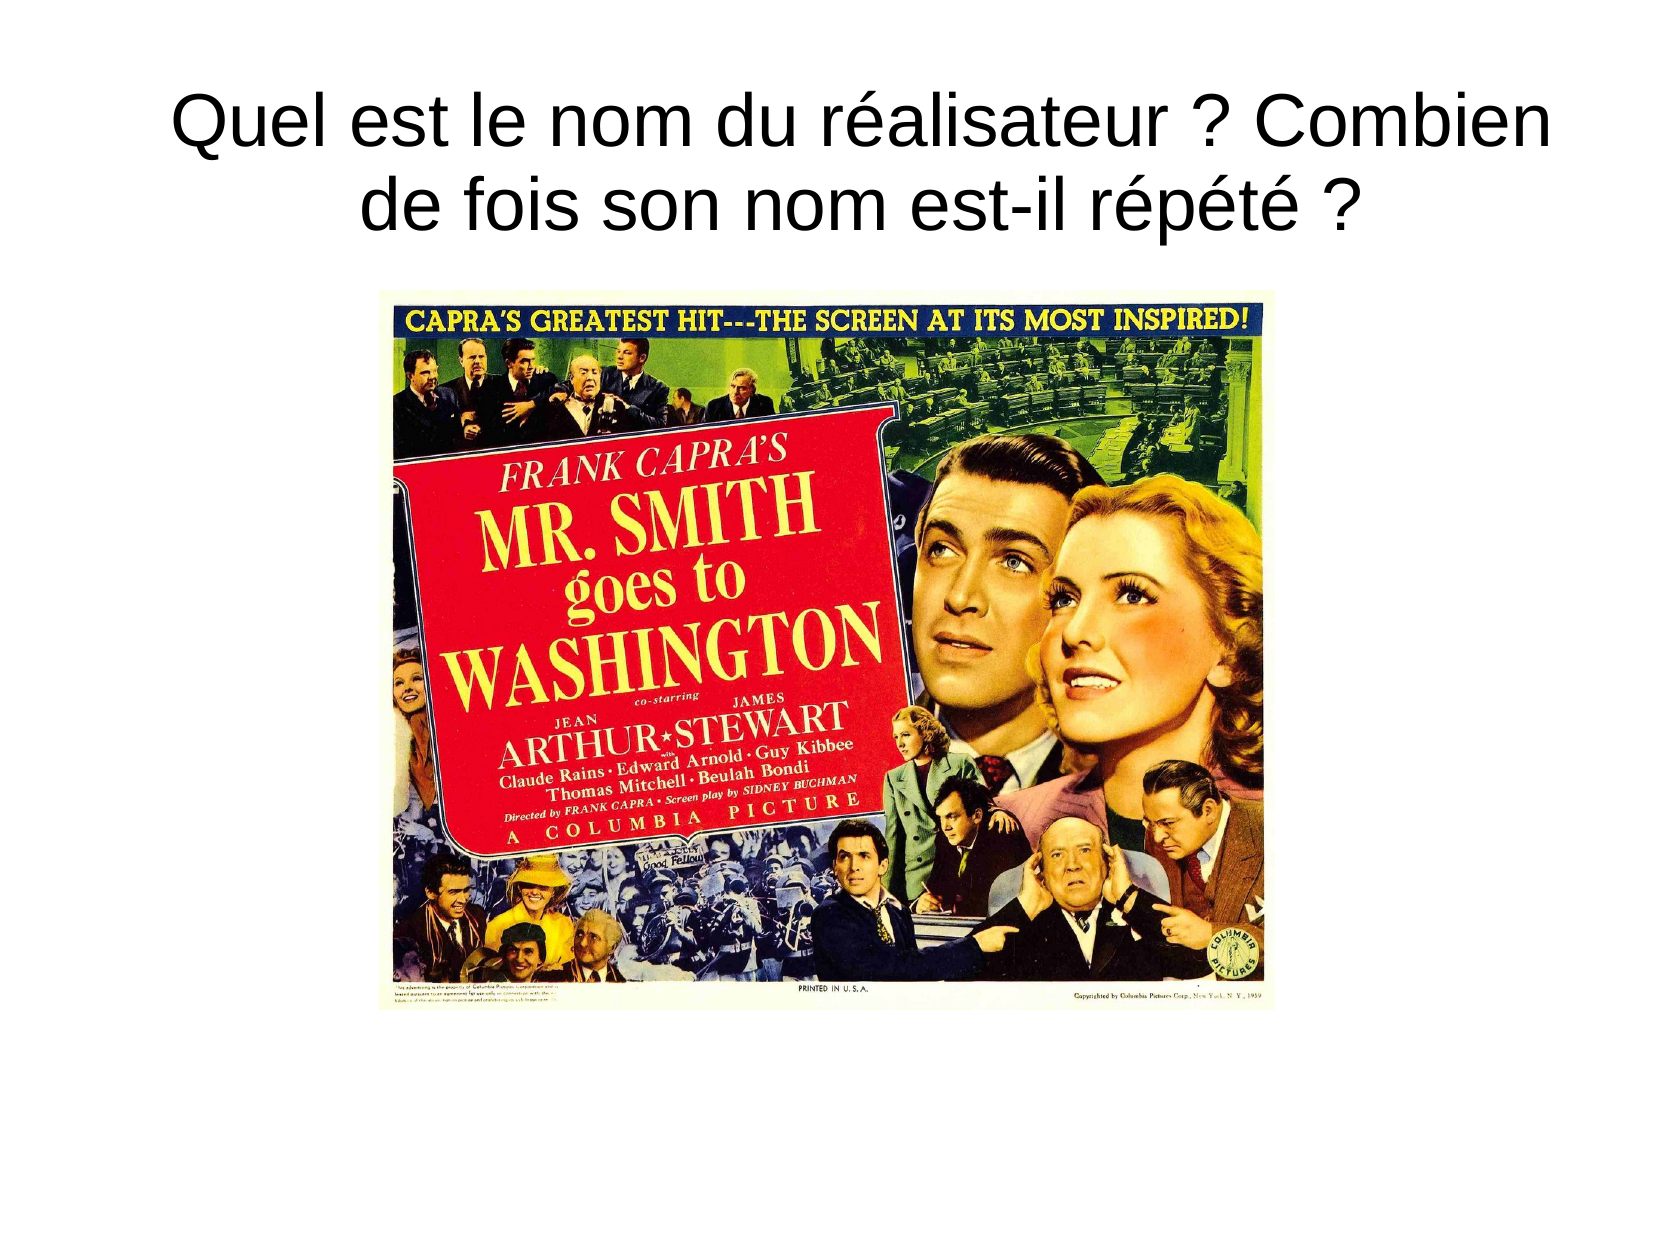

# Quel est le nom du réalisateur ? Combien de fois son nom est-il répété ?